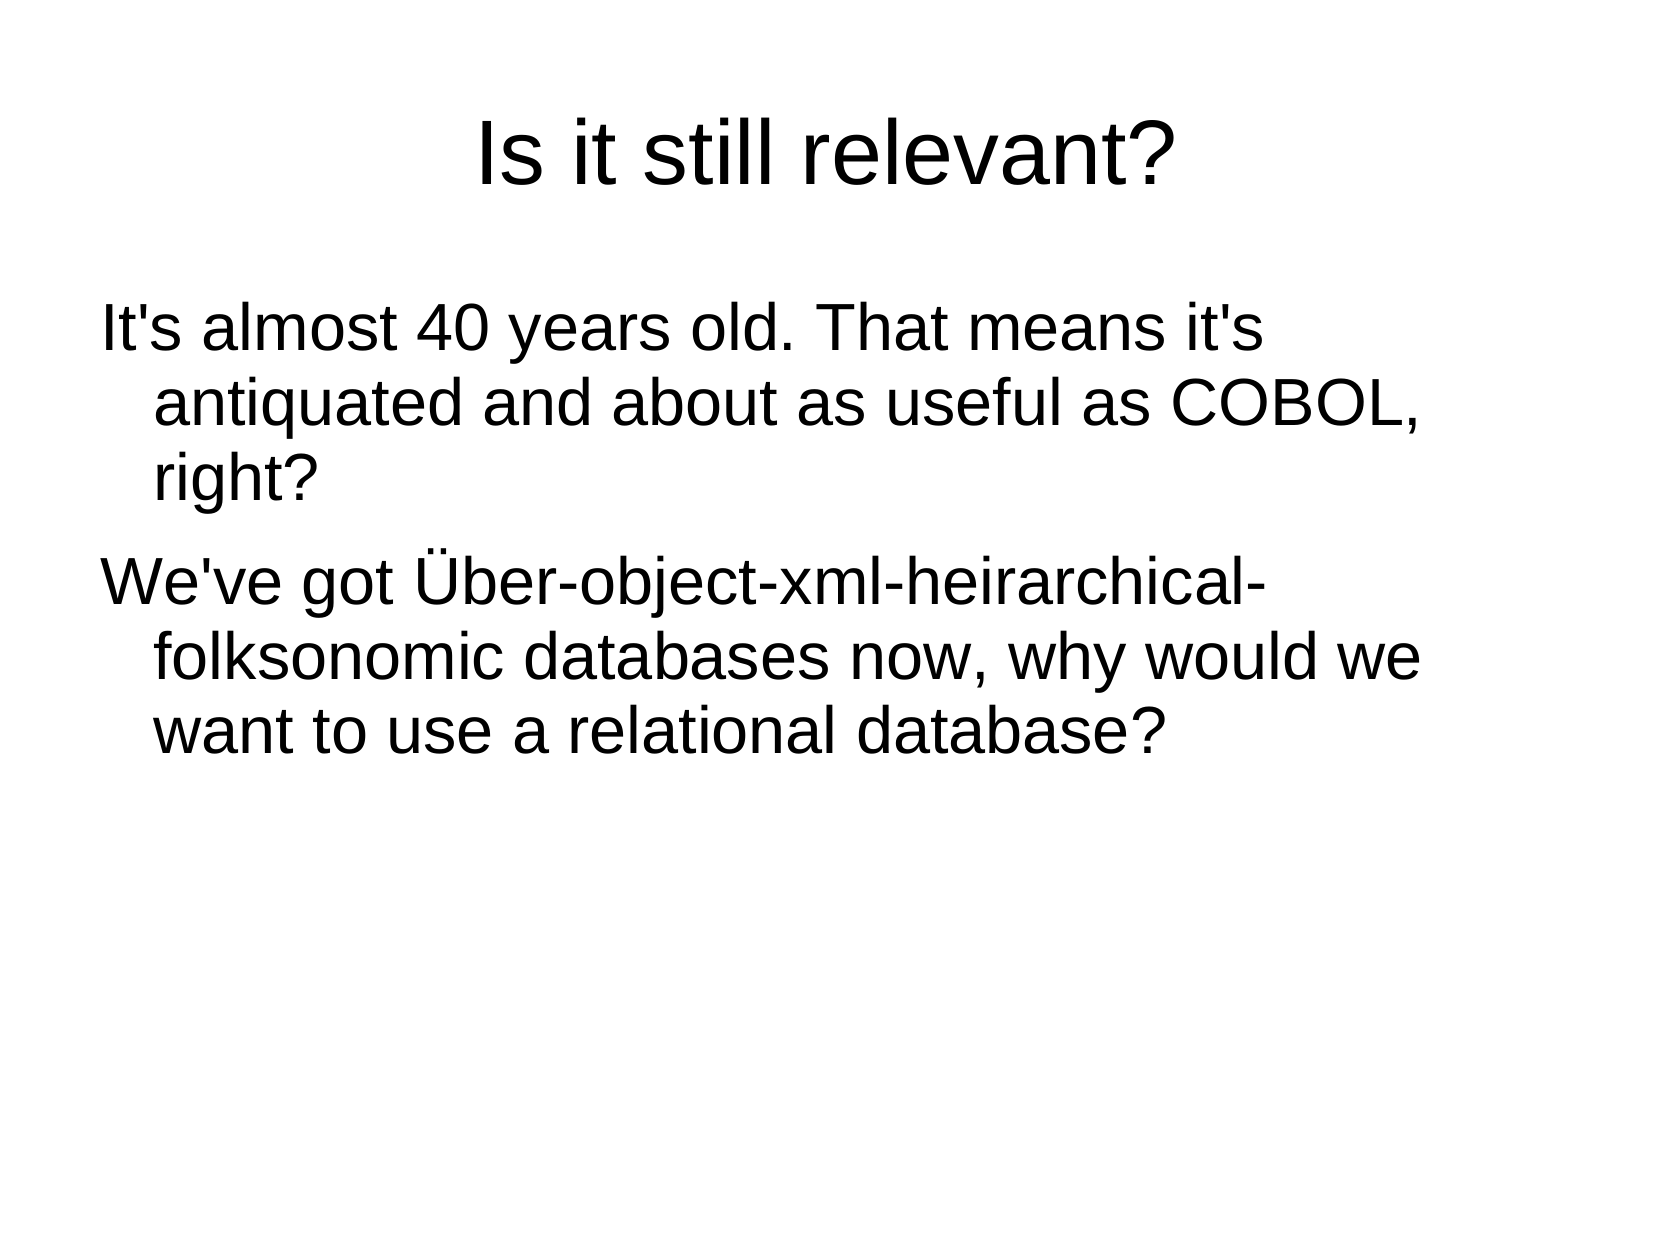

# Is it still relevant?
It's almost 40 years old. That means it's antiquated and about as useful as COBOL, right?
We've got Über-object-xml-heirarchical-folksonomic databases now, why would we want to use a relational database?